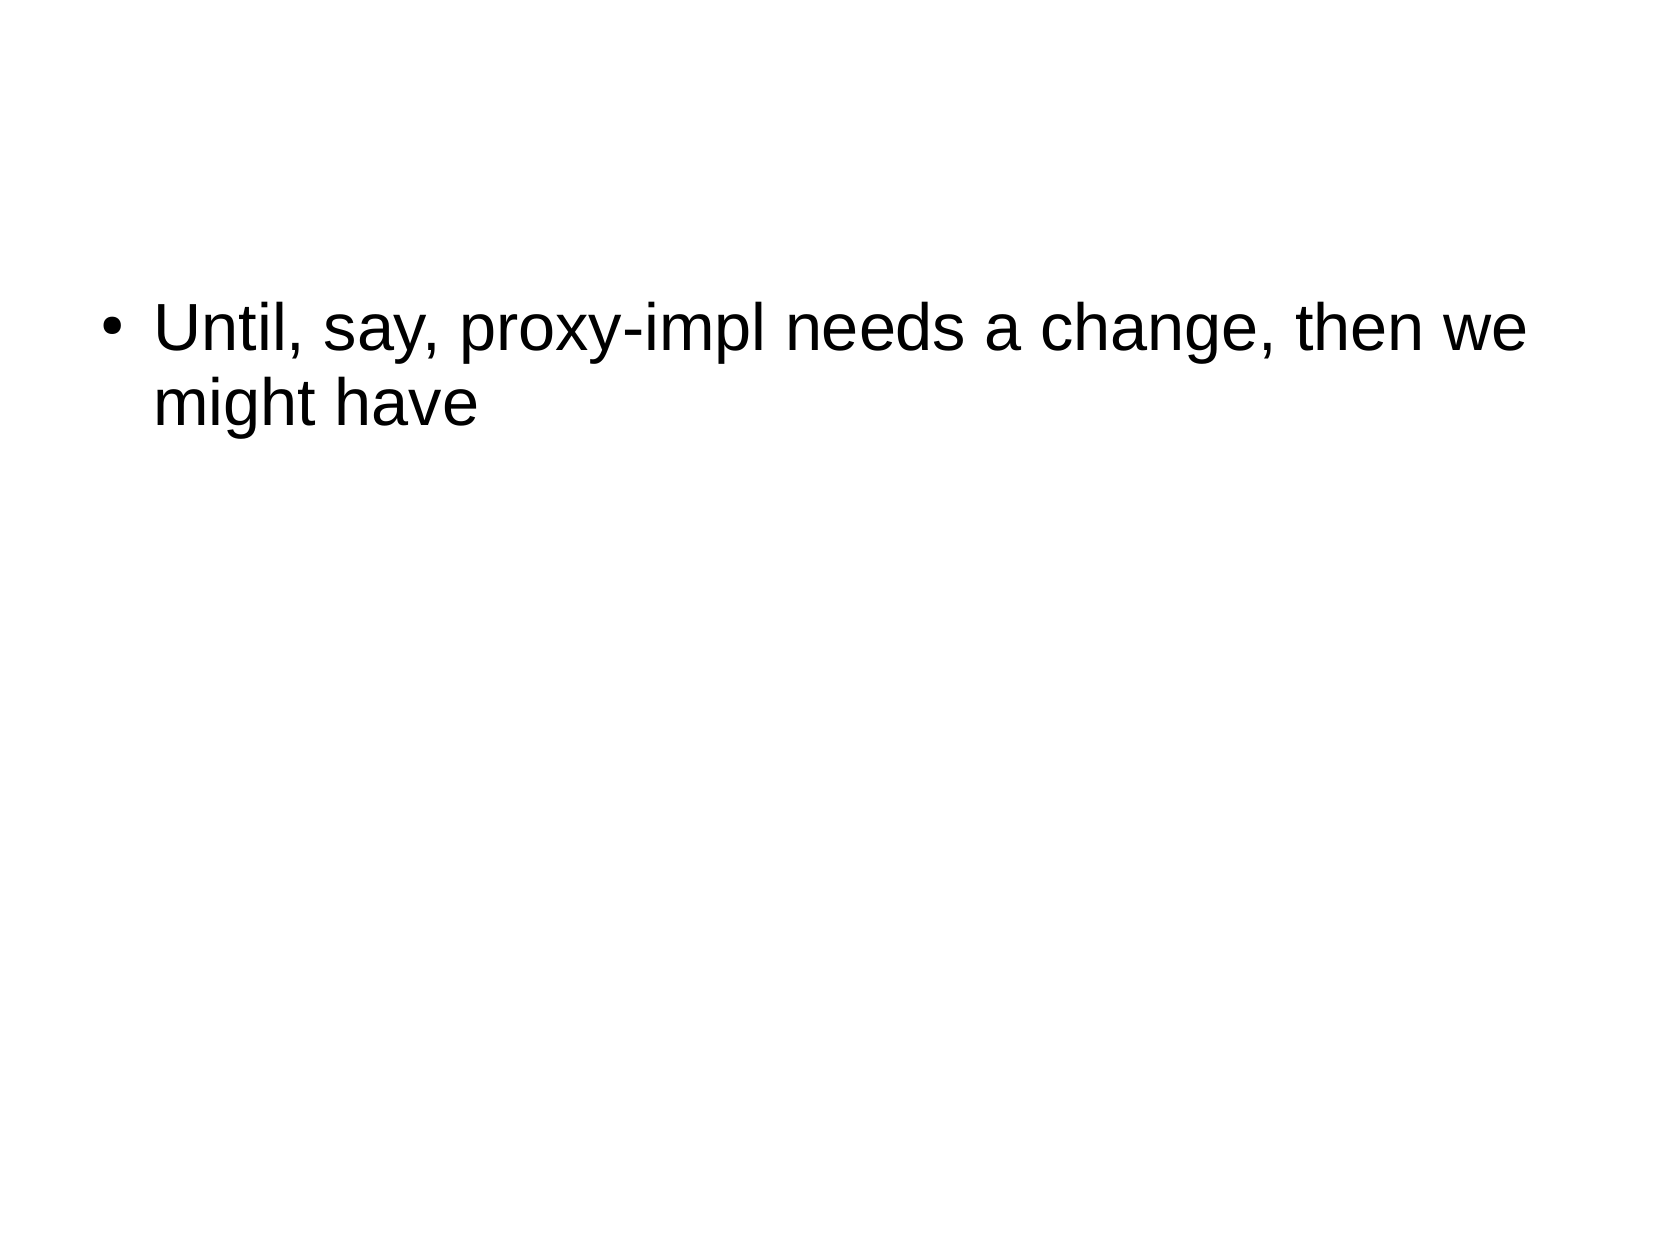

#
Until, say, proxy-impl needs a change, then we might have